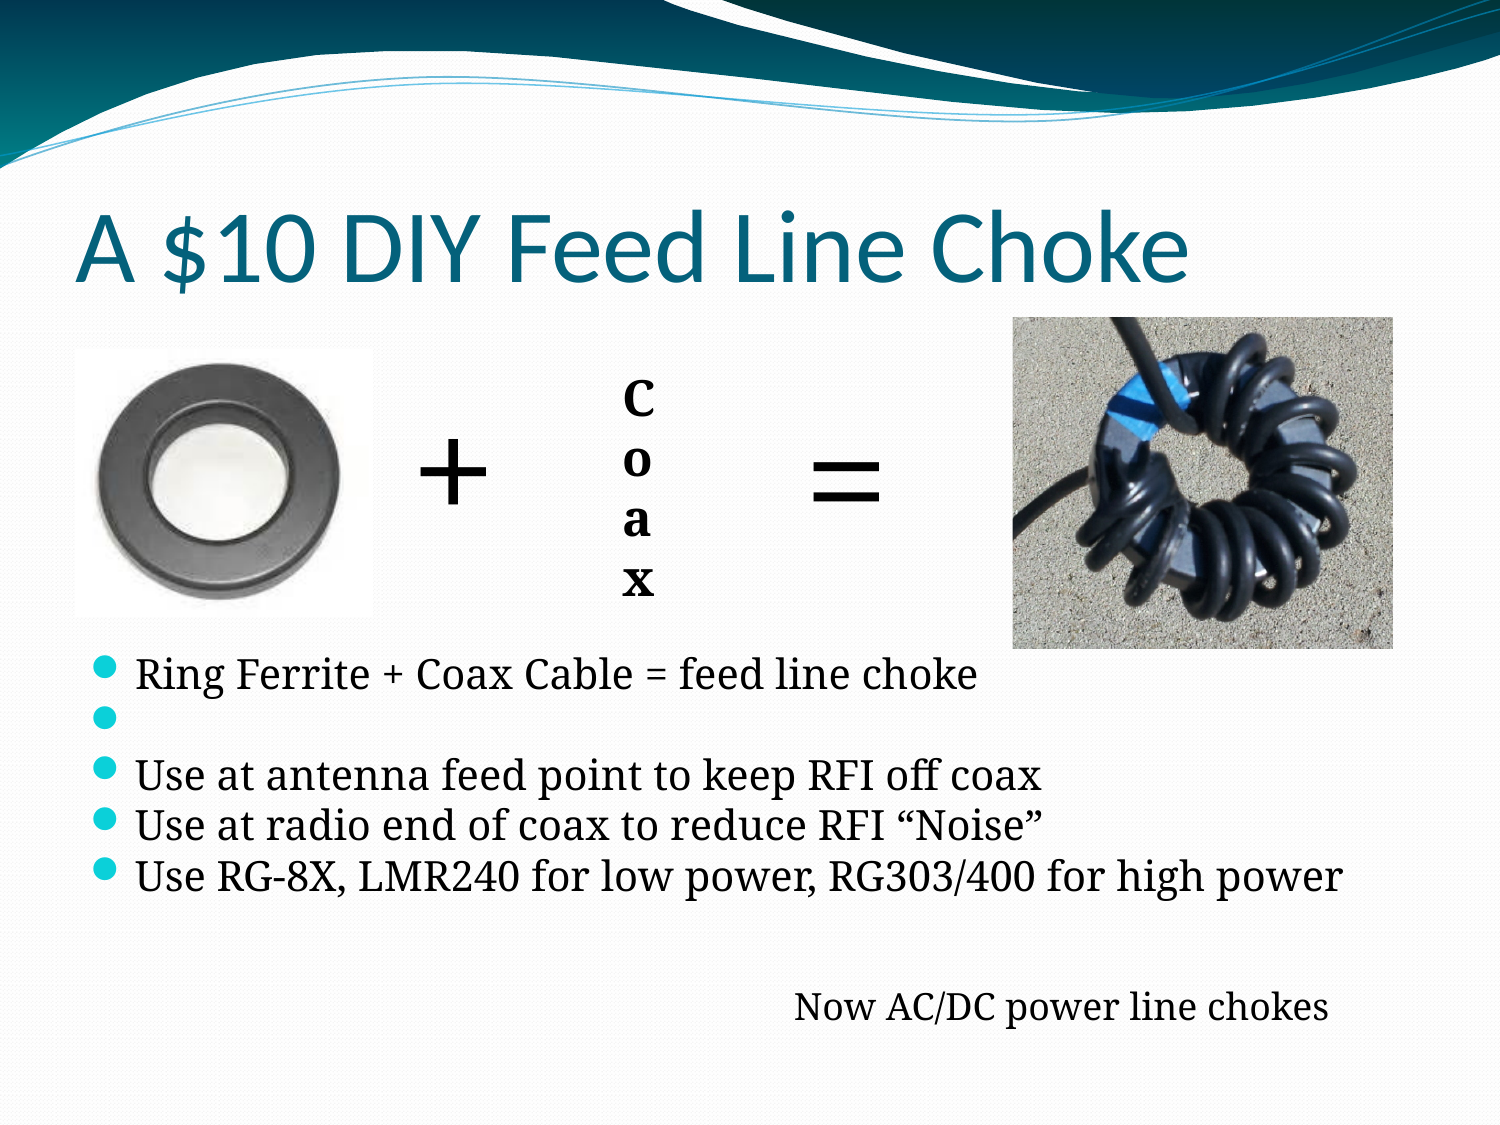

# A $10 DIY Feed Line Choke
C
o
a
x
⁺
⁼
Ring Ferrite + Coax Cable = feed line choke
Use at antenna feed point to keep RFI off coax
Use at radio end of coax to reduce RFI “Noise”
Use RG-8X, LMR240 for low power, RG303/400 for high power
Now AC/DC power line chokes